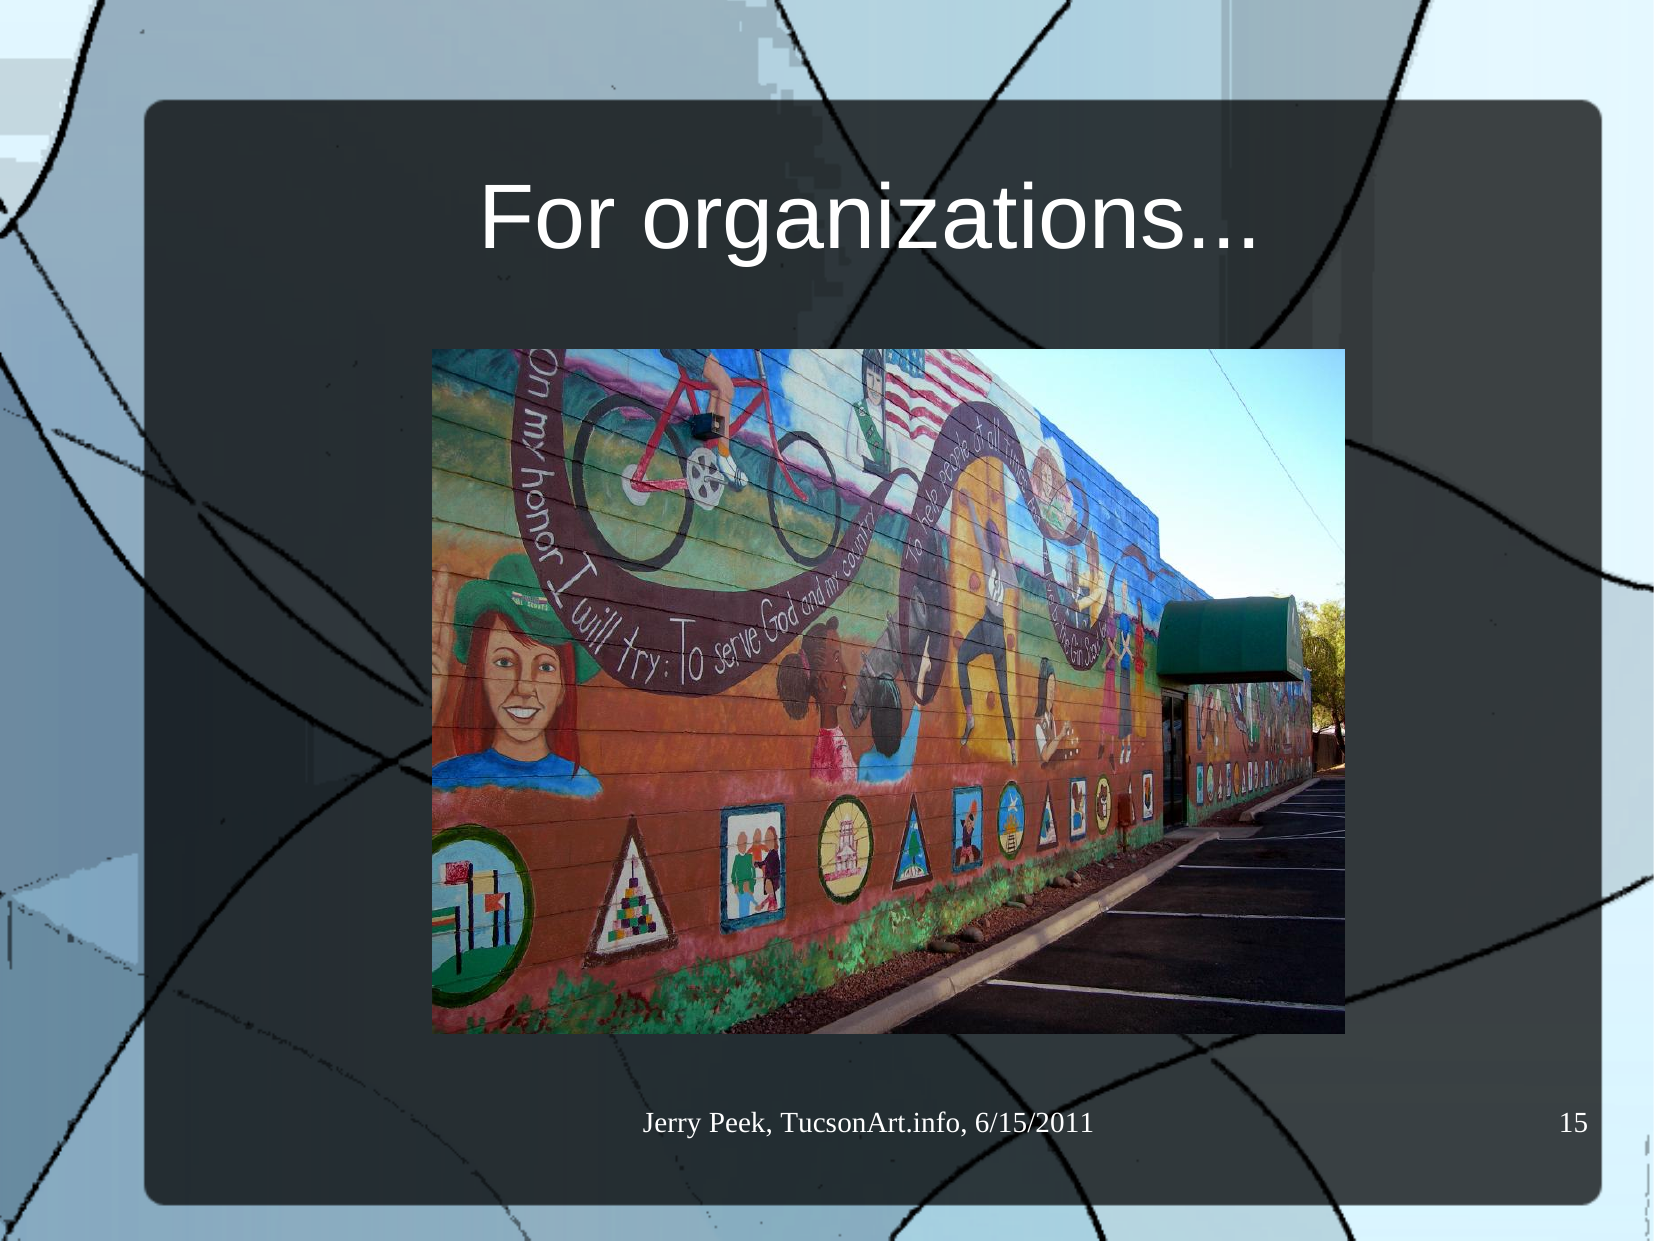

# For organizations...
Jerry Peek, TucsonArt.info, 6/15/2011
15